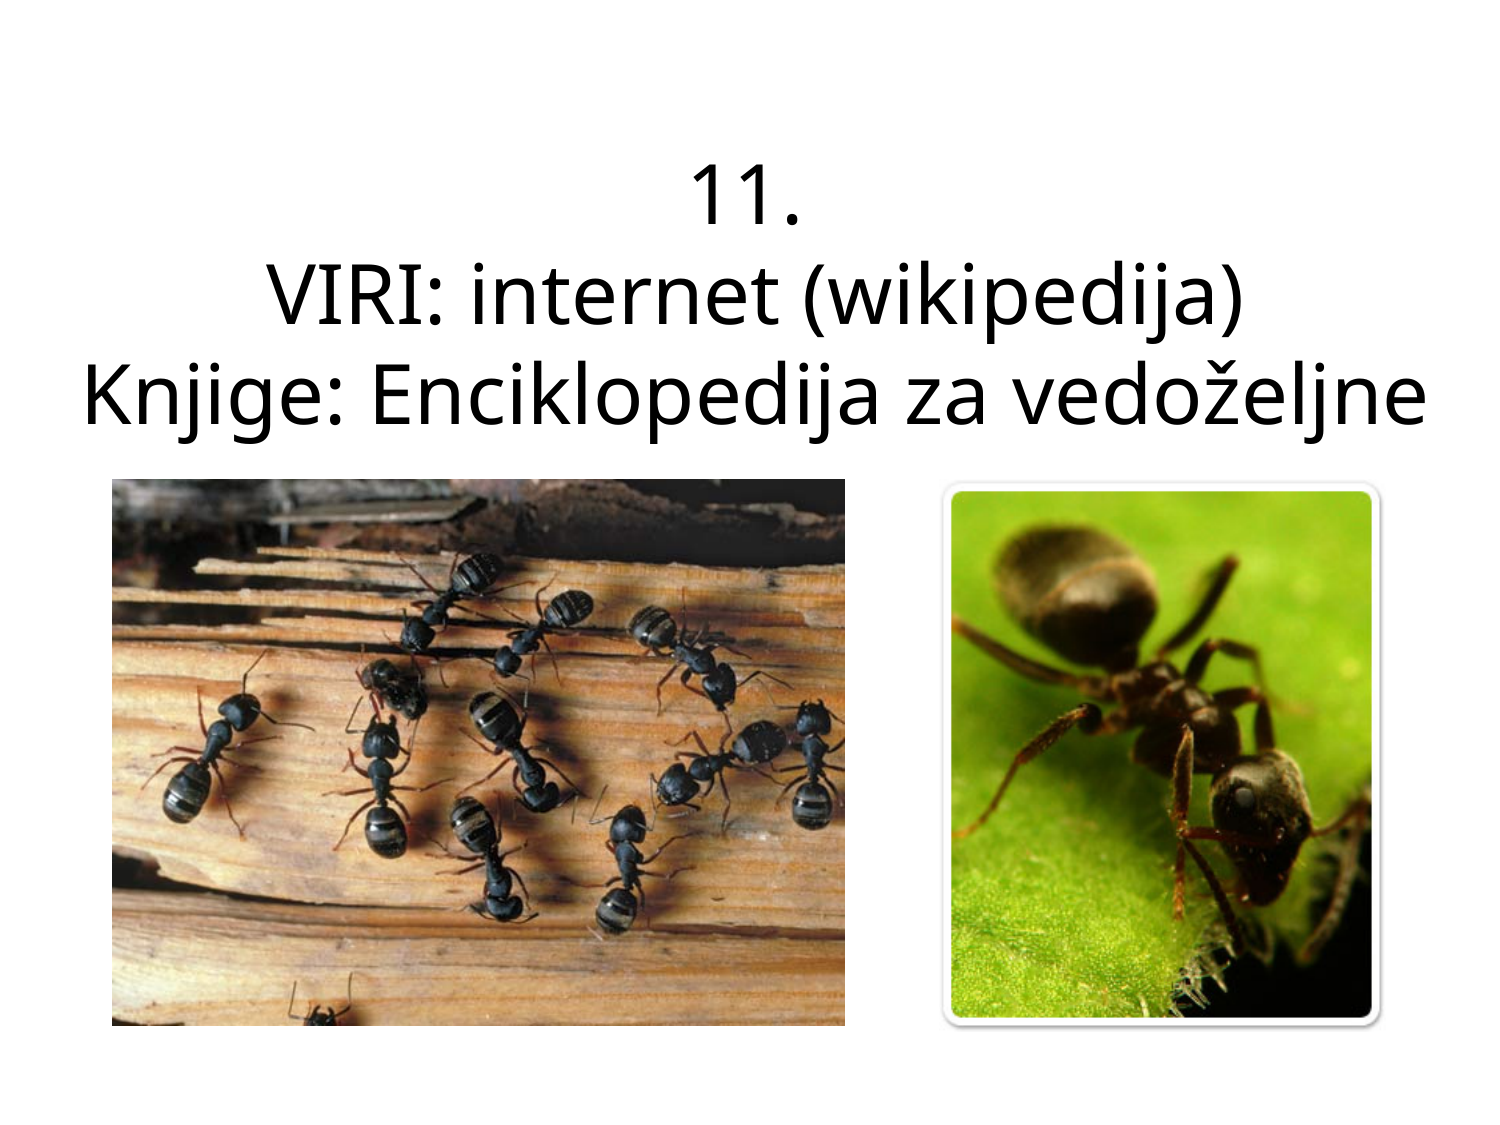

# 11. VIRI: internet (wikipedija) Knjige: Enciklopedija za vedoželjne